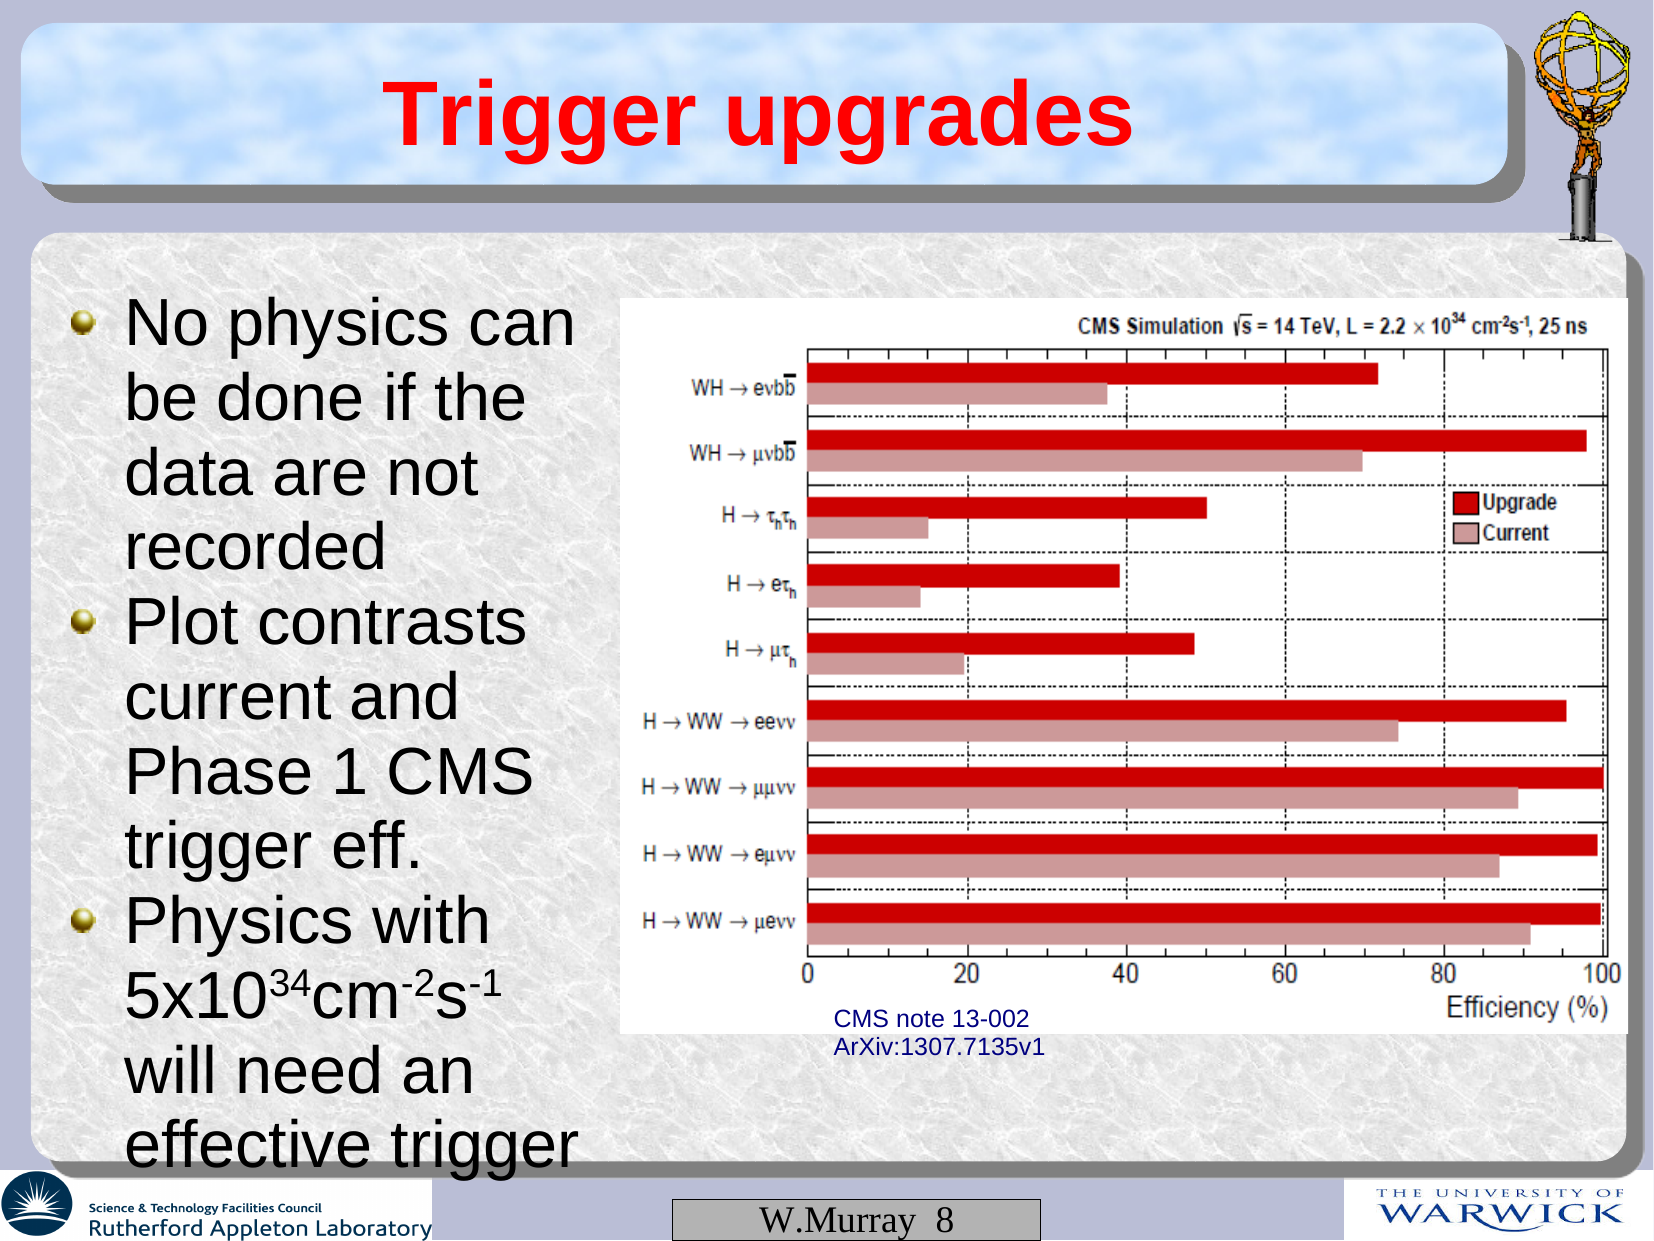

# Trigger upgrades
No physics can be done if the data are not recorded
Plot contrasts current and Phase 1 CMS trigger eff.
Physics with 5x1034cm-2s-1 will need an effective trigger
CMS note 13-002 ArXiv:1307.7135v1